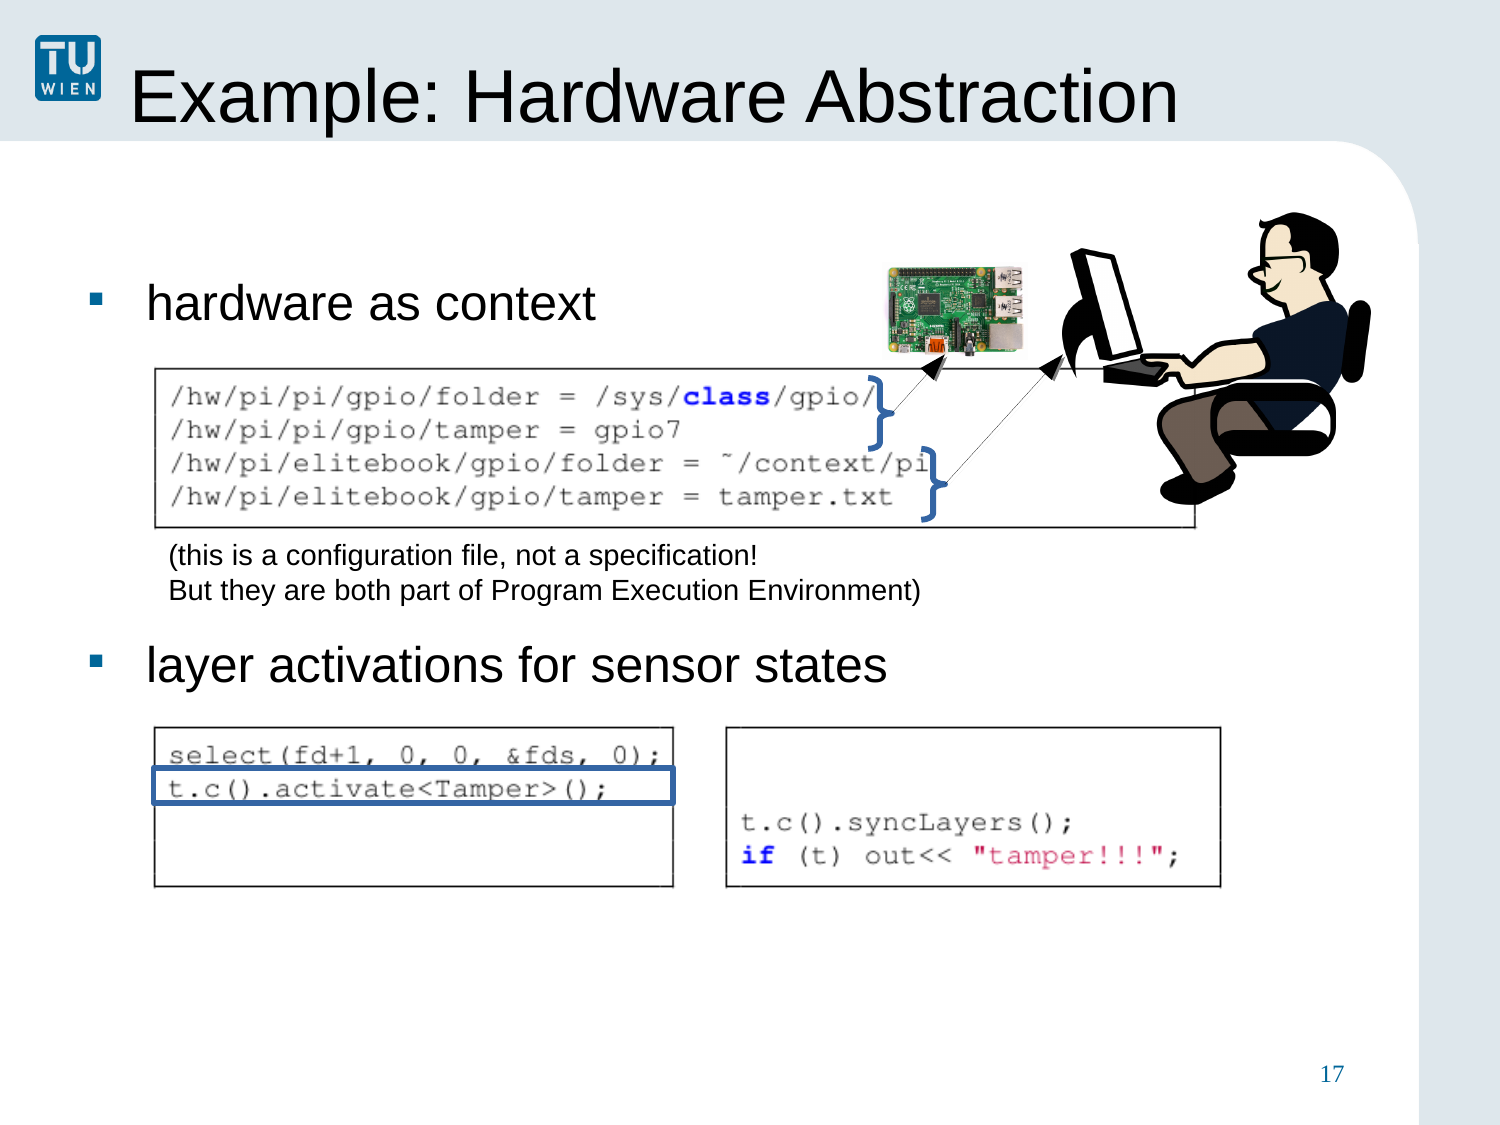

# Example: Hardware Abstraction
hardware as context
layer activations for sensor states
(this is a configuration file, not a specification!
But they are both part of Program Execution Environment)
17